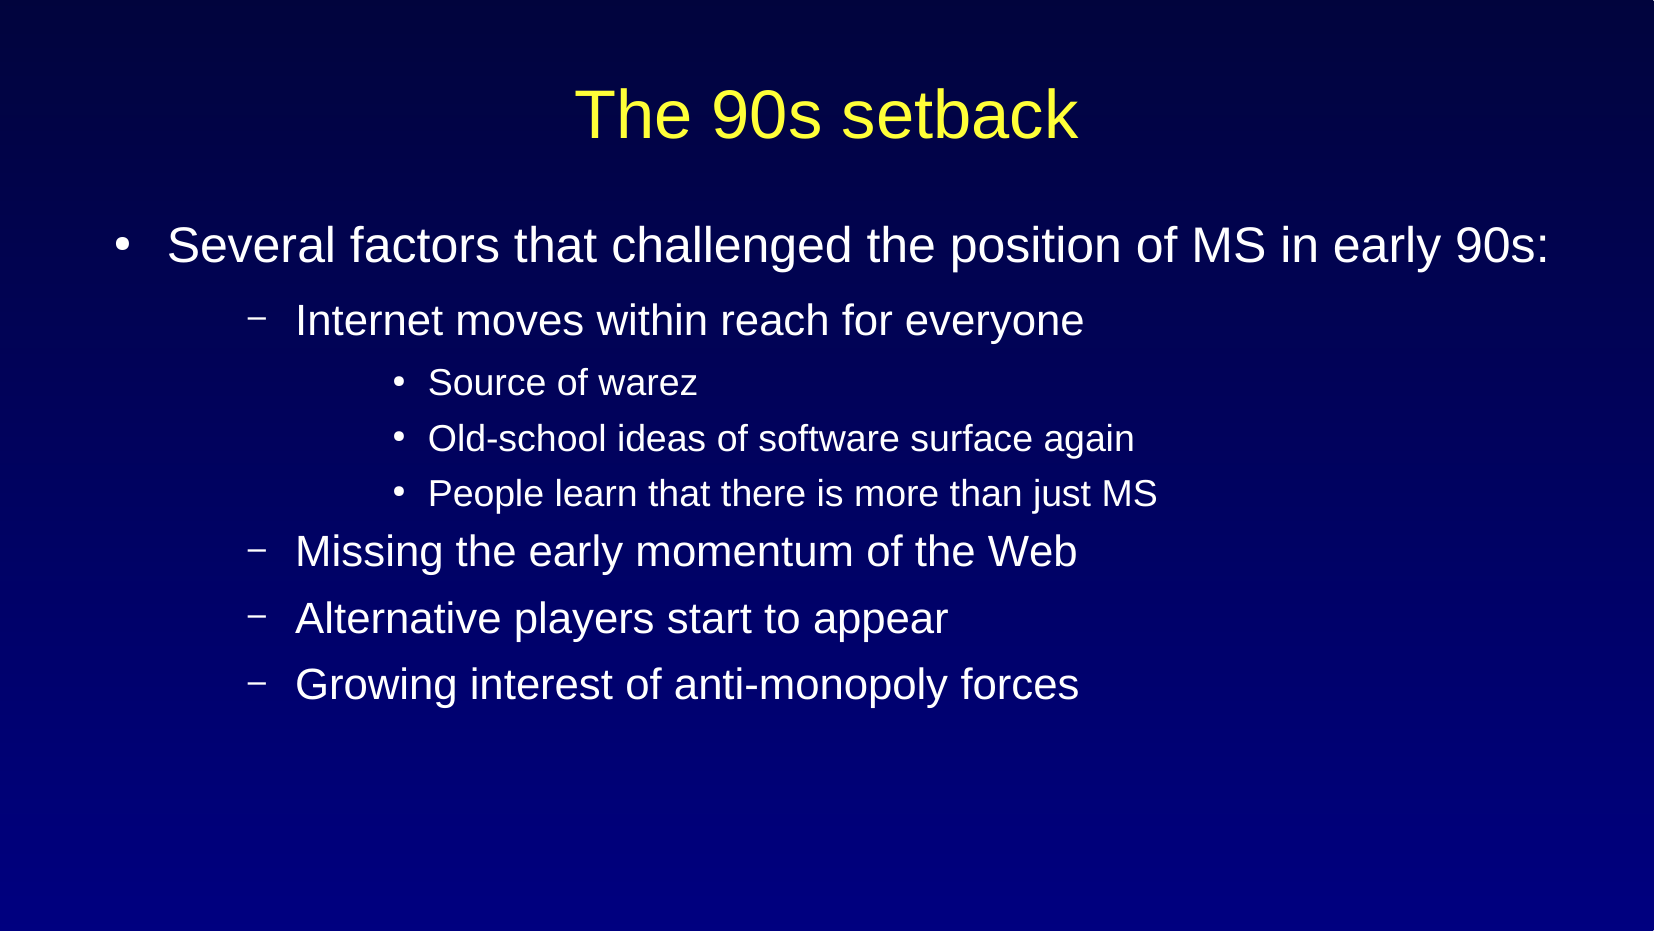

# The 90s setback
Several factors that challenged the position of MS in early 90s:
Internet moves within reach for everyone
Source of warez
Old-school ideas of software surface again
People learn that there is more than just MS
Missing the early momentum of the Web
Alternative players start to appear
Growing interest of anti-monopoly forces